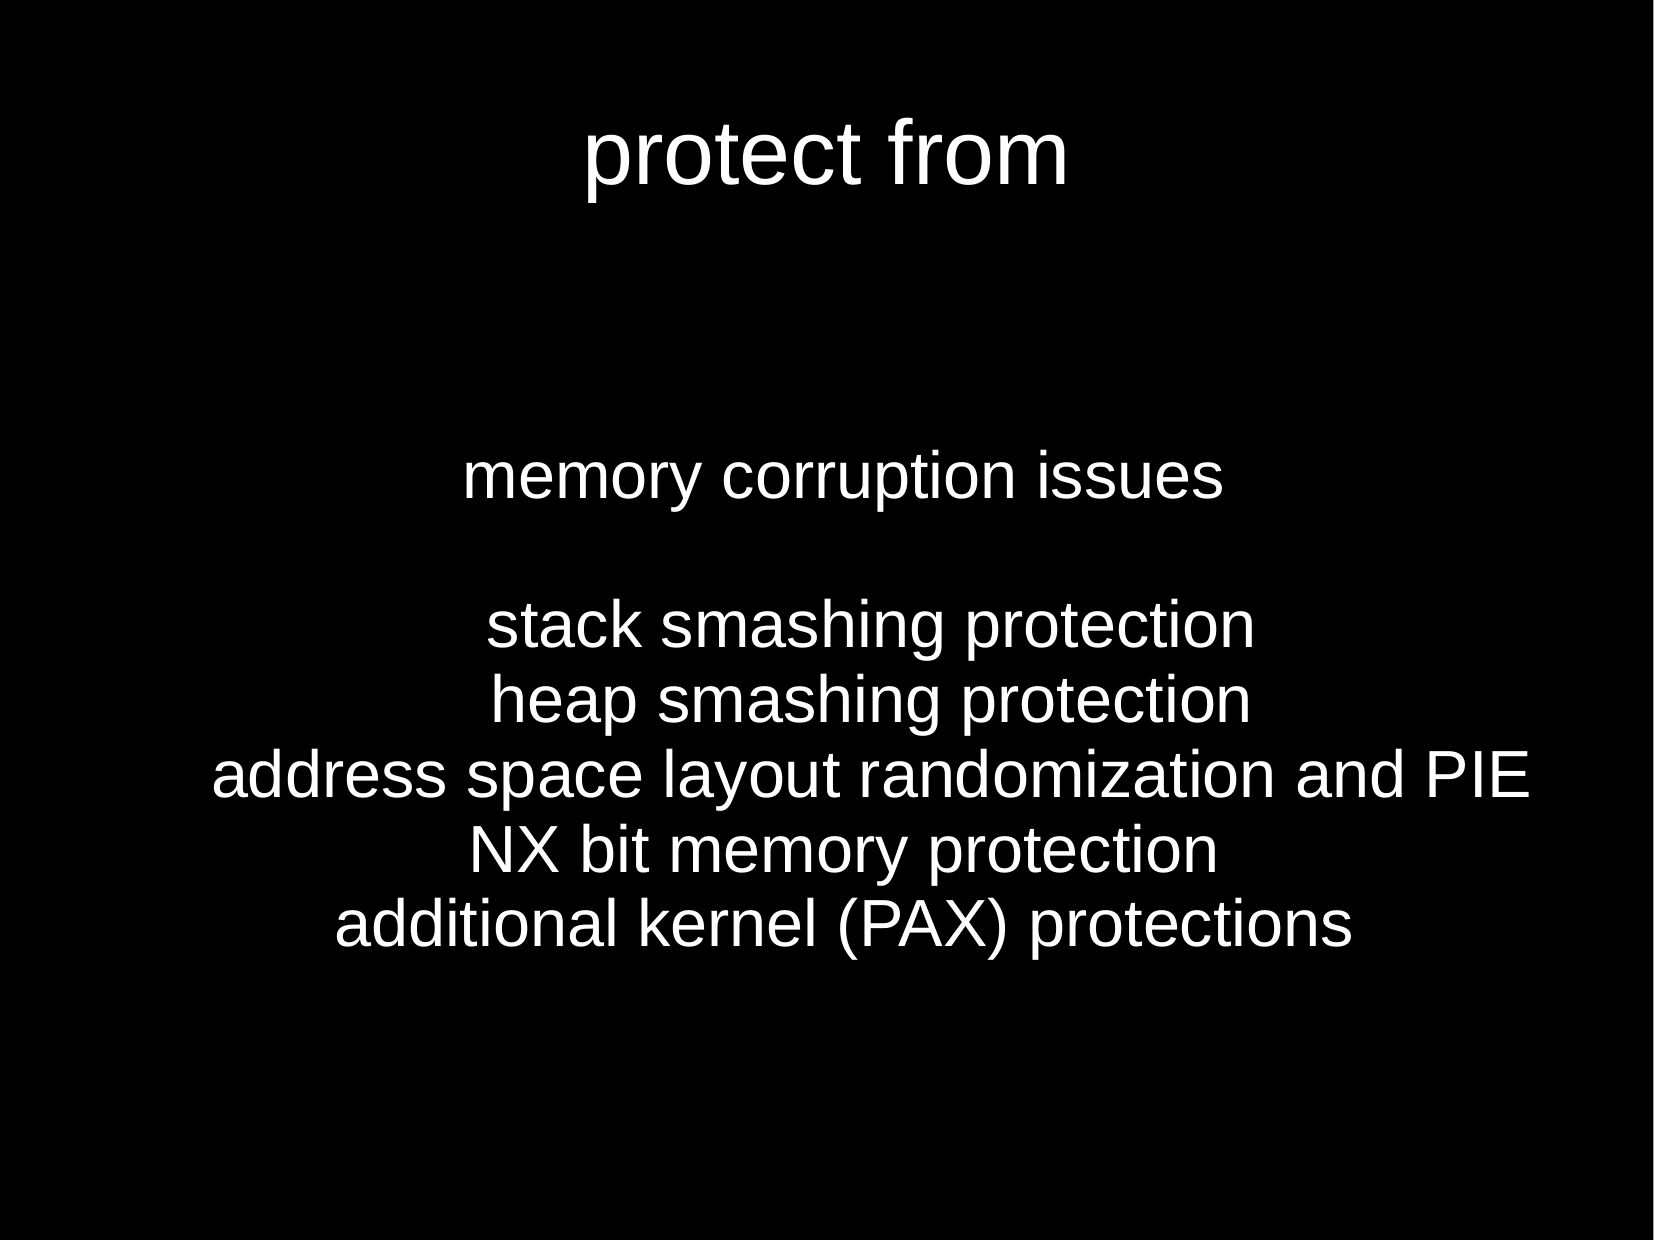

# protect from
memory corruption issues
 stack smashing protection
 heap smashing protection
 address space layout randomization and PIE
NX bit memory protection
additional kernel (PAX) protections